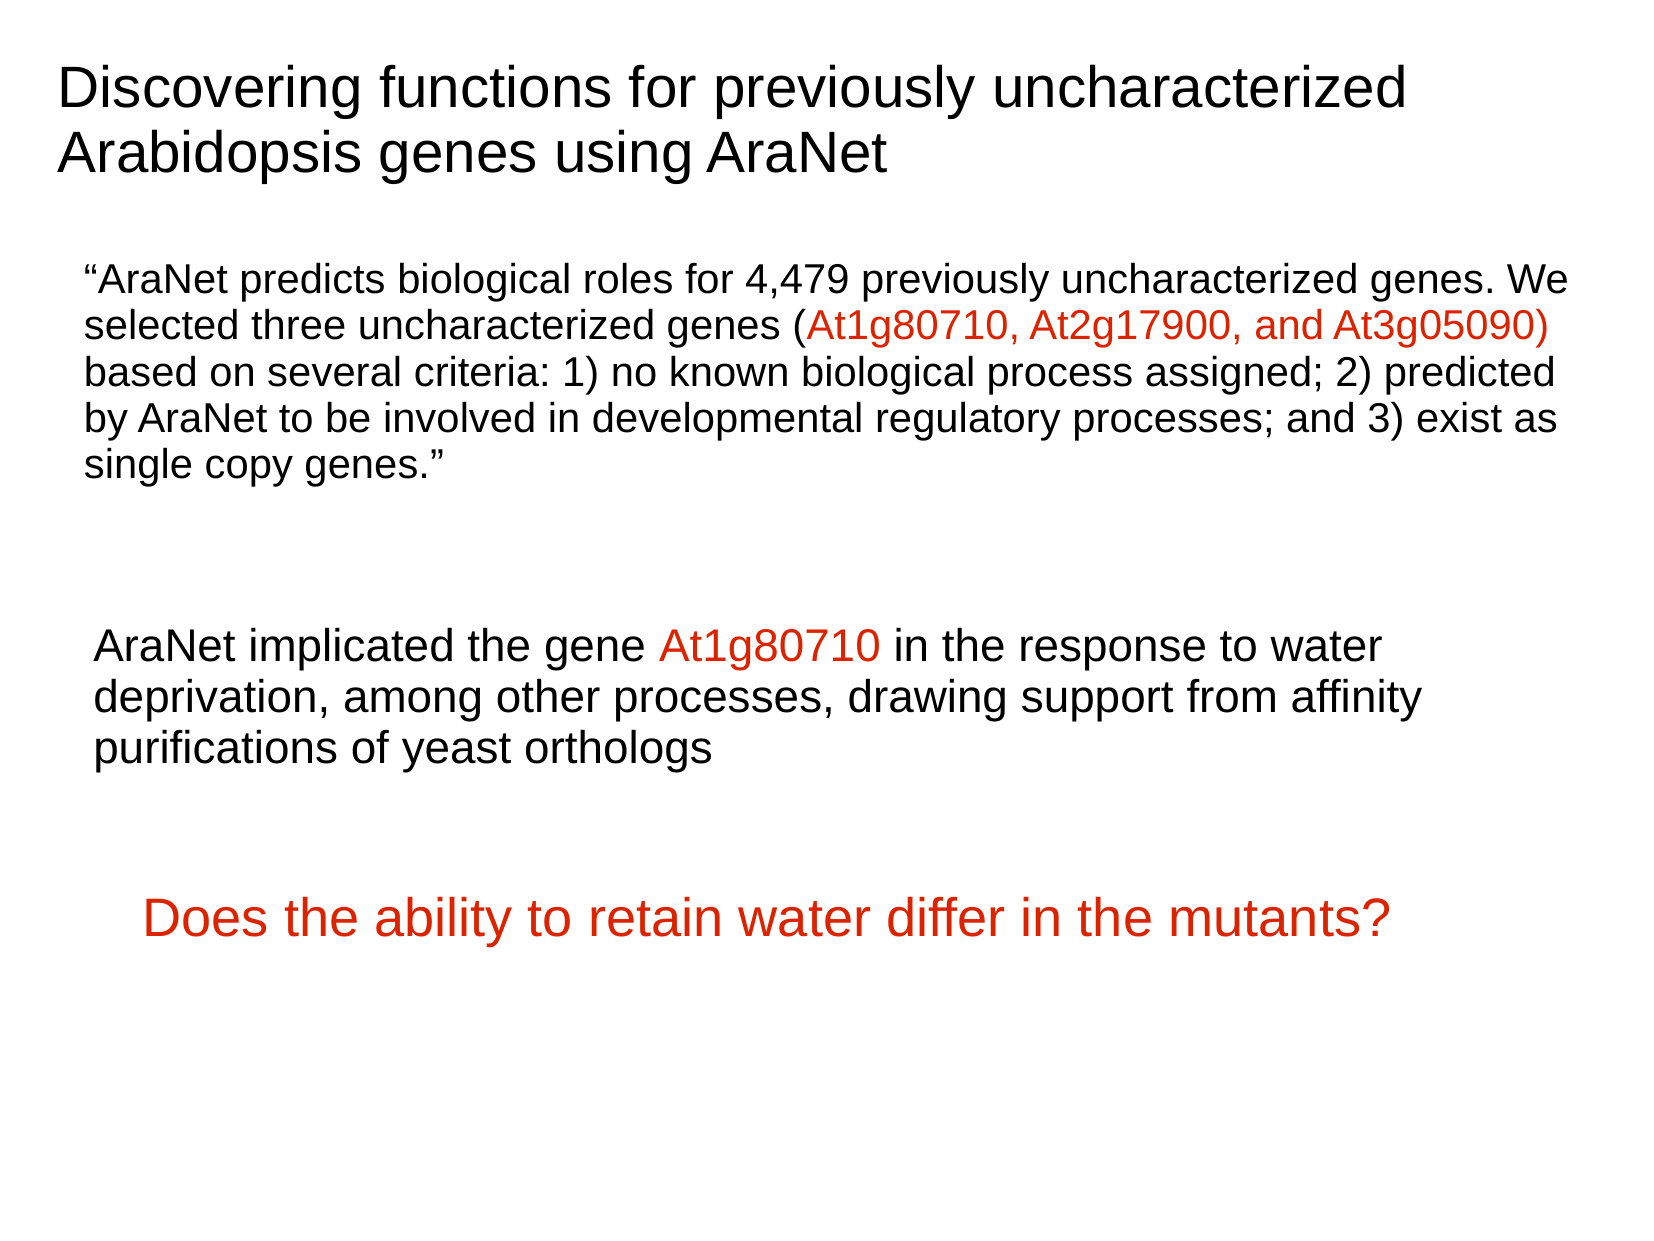

Discovering functions for previously uncharacterized Arabidopsis genes using AraNet
“AraNet predicts biological roles for 4,479 previously uncharacterized genes. We selected three uncharacterized genes (At1g80710, At2g17900, and At3g05090) based on several criteria: 1) no known biological process assigned; 2) predicted by AraNet to be involved in developmental regulatory processes; and 3) exist as single copy genes.”
AraNet implicated the gene At1g80710 in the response to water deprivation, among other processes, drawing support from affinity purifications of yeast orthologs
Does the ability to retain water differ in the mutants?